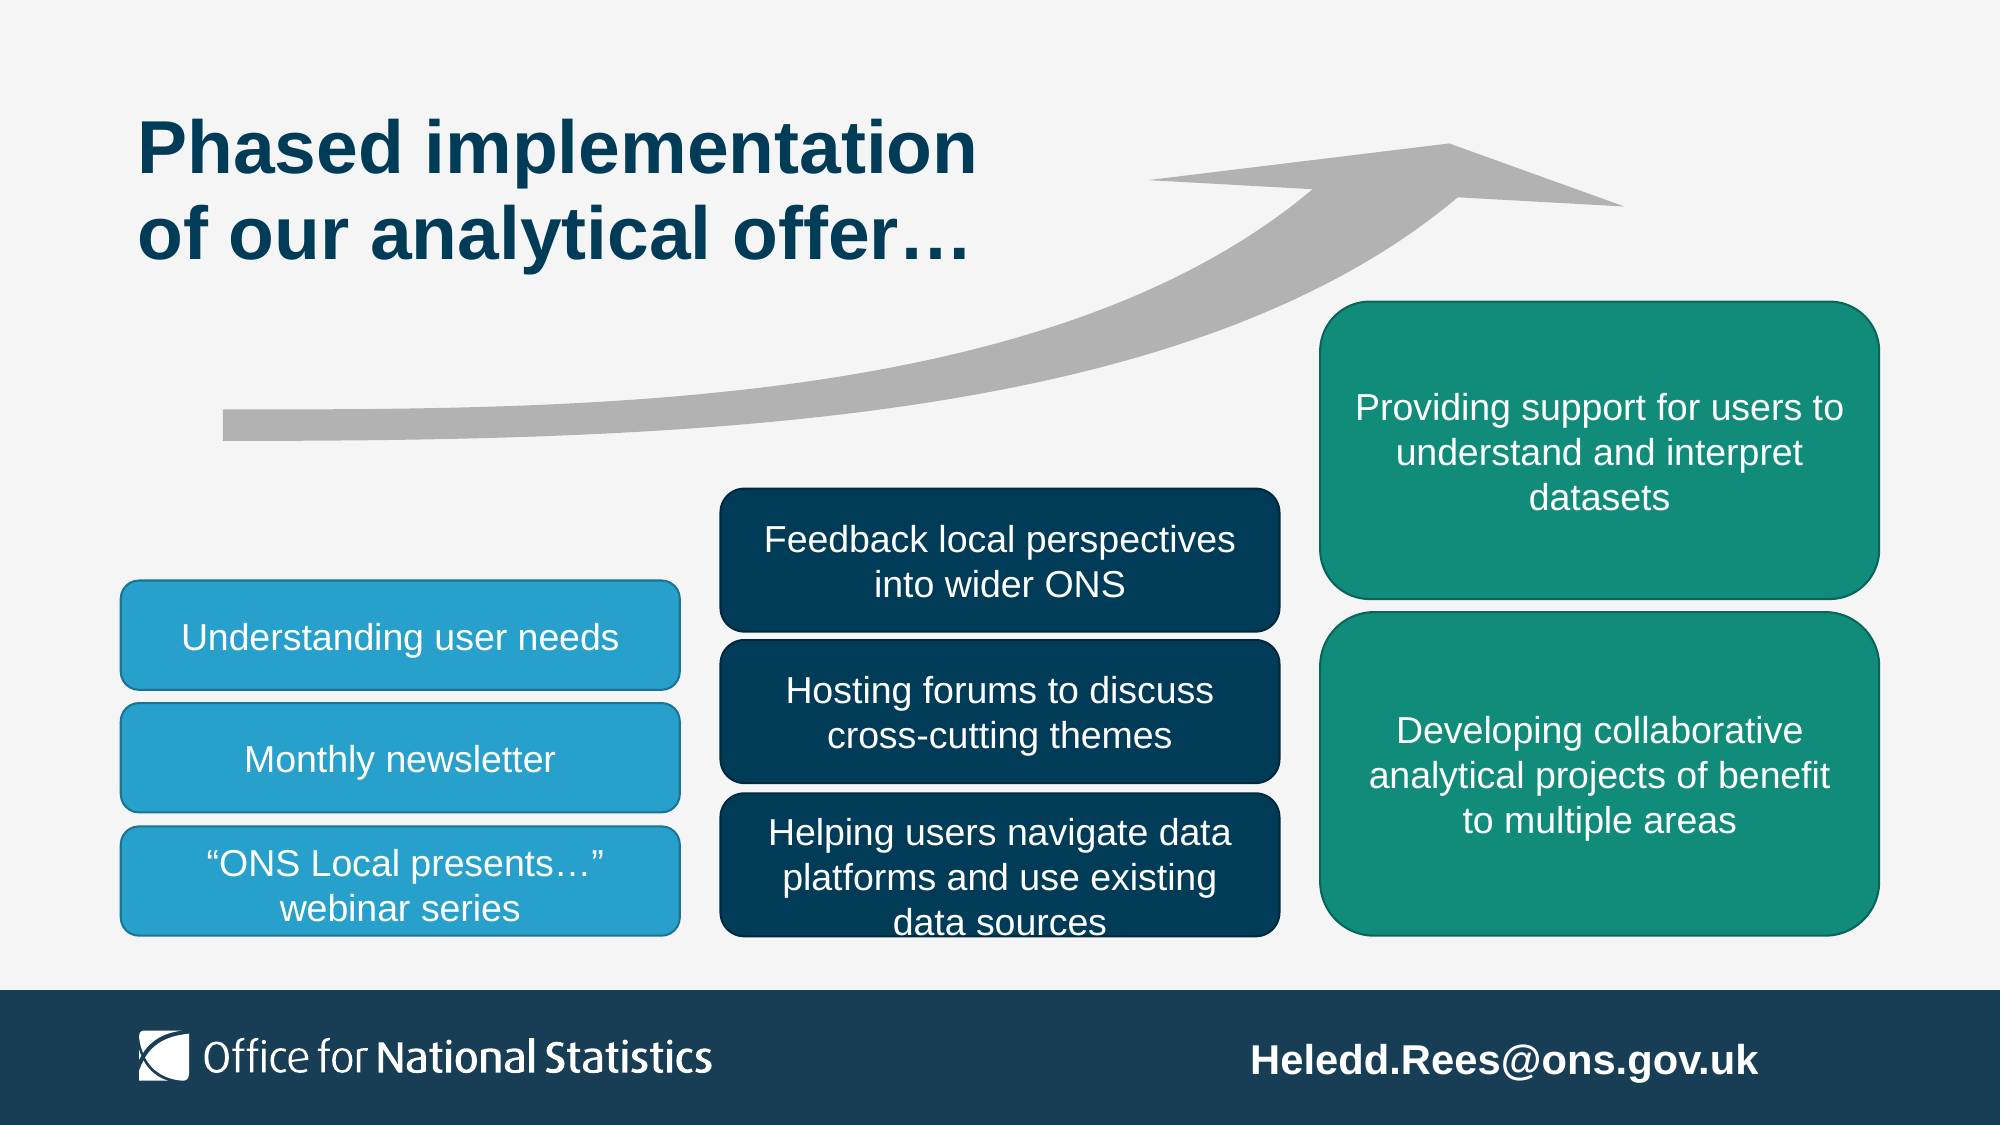

# Phased implementation of our analytical offer…
Providing support for users to understand and interpret datasets
Feedback local perspectives into wider ONS
Understanding user needs
Developing collaborative analytical projects of benefit to multiple areas
Hosting forums to discuss cross-cutting themes
Monthly newsletter
Helping users navigate data platforms and use existing data sources
 “ONS Local presents…” webinar series
Heledd.Rees@ons.gov.uk